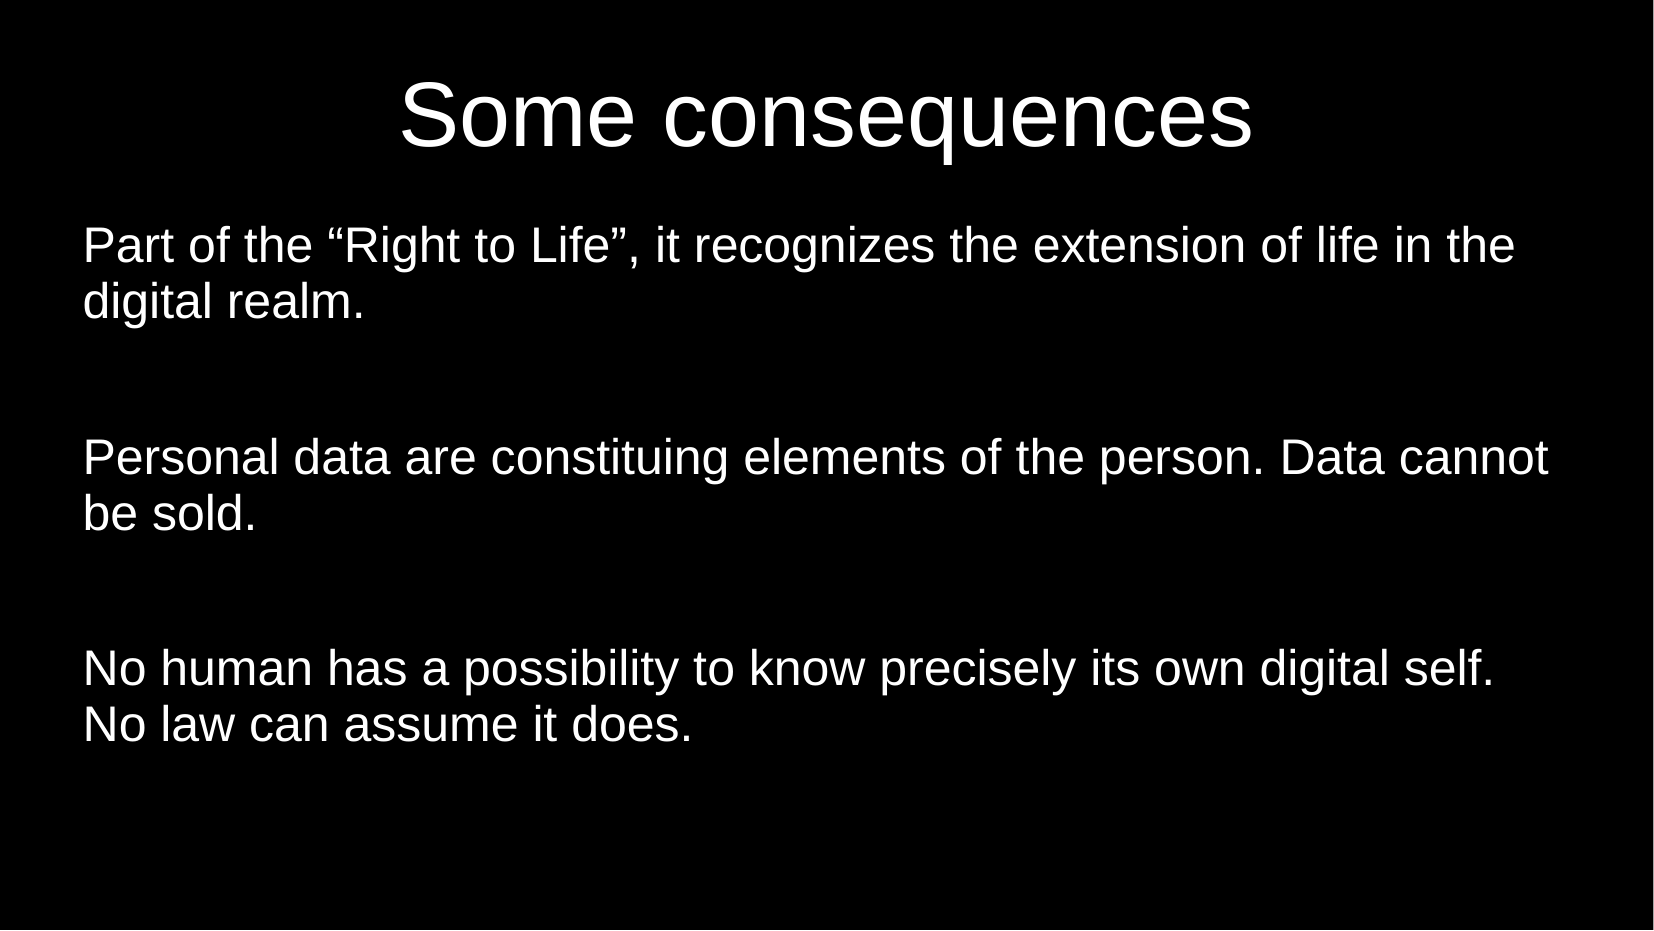

# Some consequences
Part of the “Right to Life”, it recognizes the extension of life in the digital realm.
Personal data are constituing elements of the person. Data cannot be sold.
No human has a possibility to know precisely its own digital self. No law can assume it does.